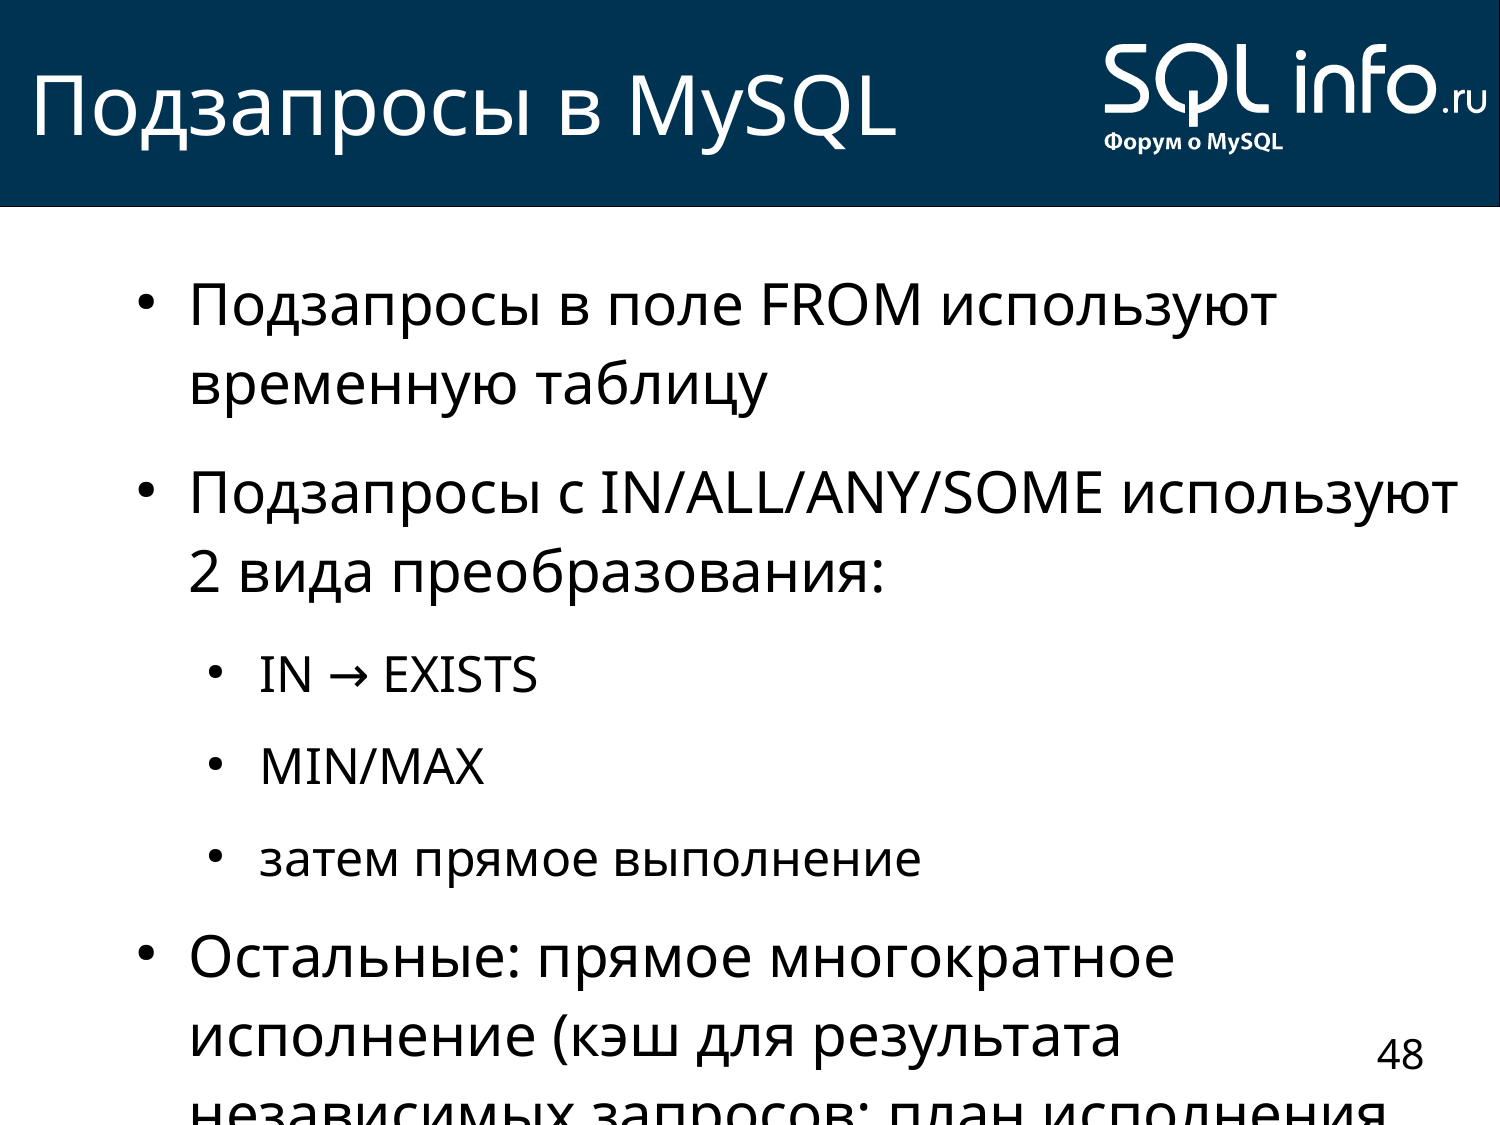

# Подзапросы в MySQL
Подзапросы в поле FROM используют временную таблицу
Подзапросы с IN/ALL/ANY/SOME используют 2 вида преобразования:
IN → EXISTS
MIN/MAX
затем прямое выполнение
Остальные: прямое многократное исполнение (кэш для результата независимых запросов; план исполнения используется повторно)
48